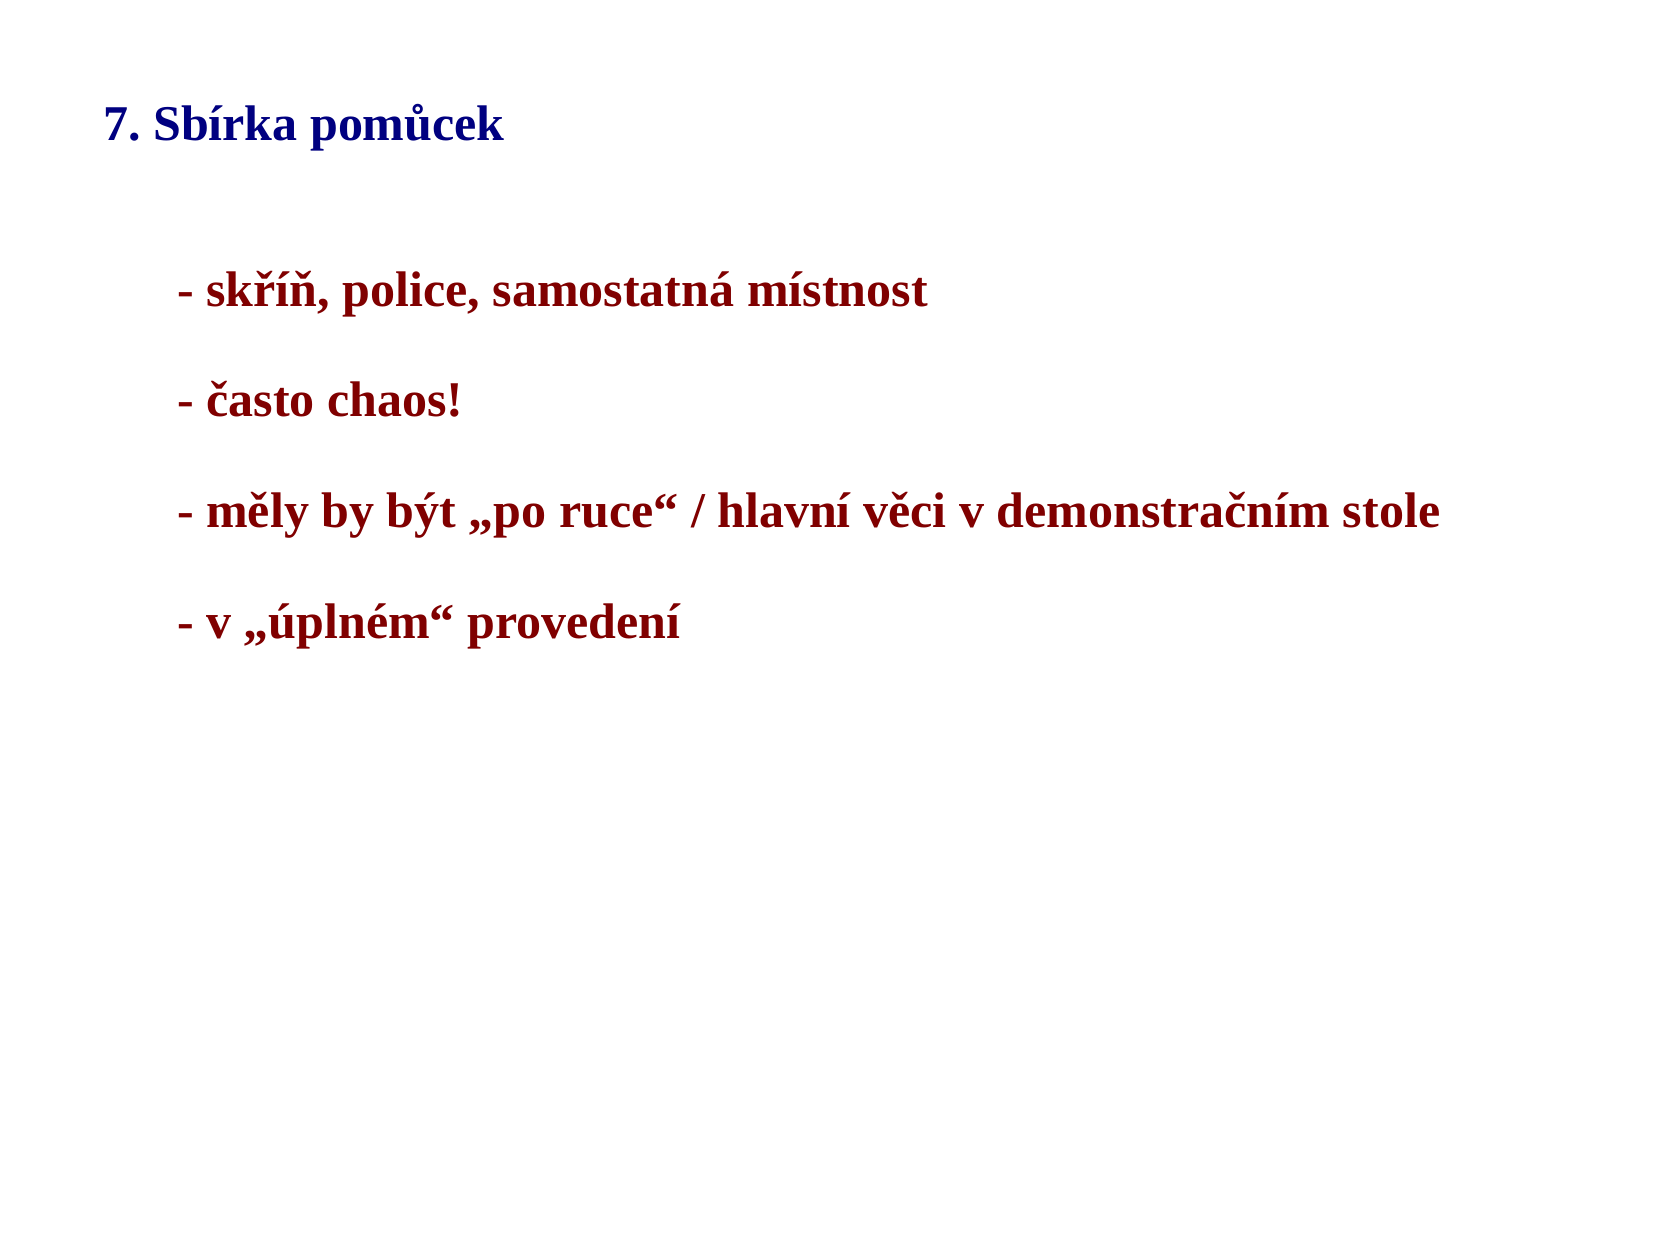

7. Sbírka pomůcek
	- skříň, police, samostatná místnost
	- často chaos!
	- měly by být „po ruce“ / hlavní věci v demonstračním stole
	- v „úplném“ provedení